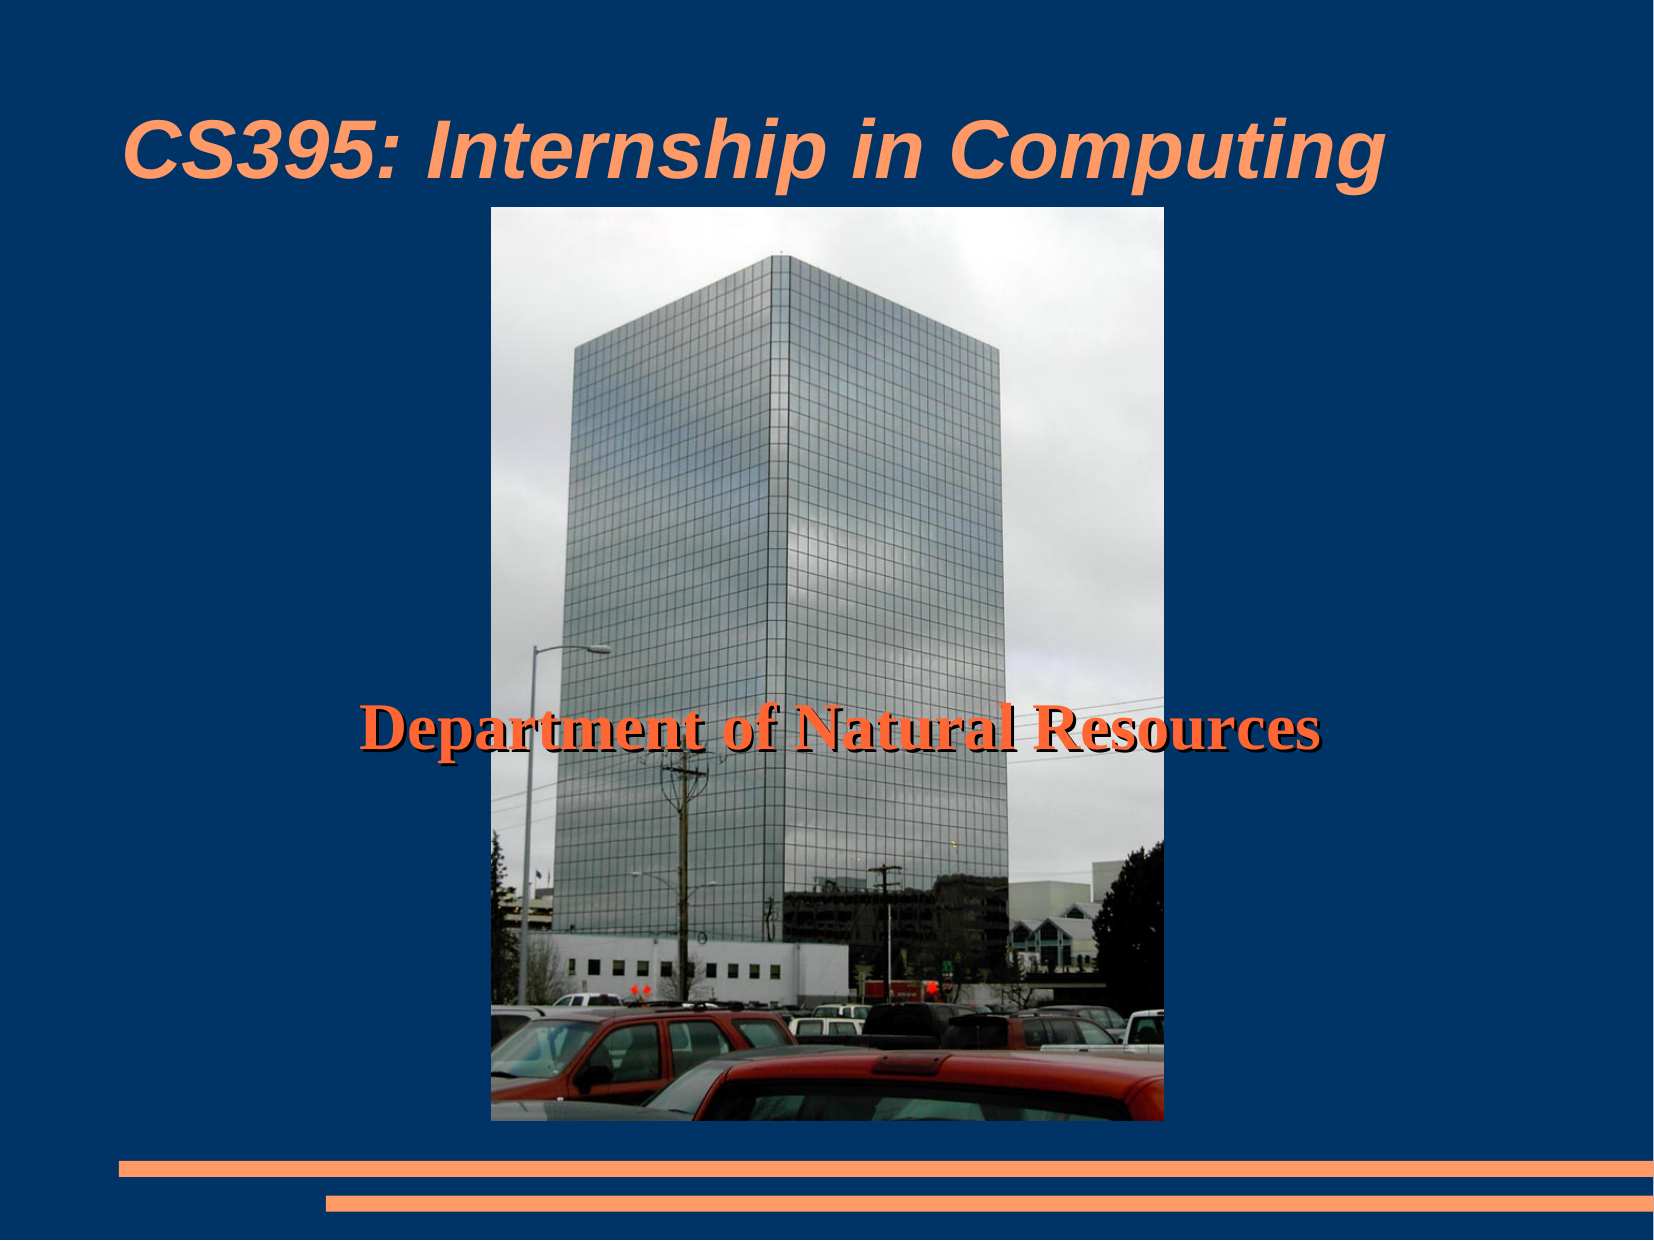

# CS395: Internship in Computing
Department of Natural Resources